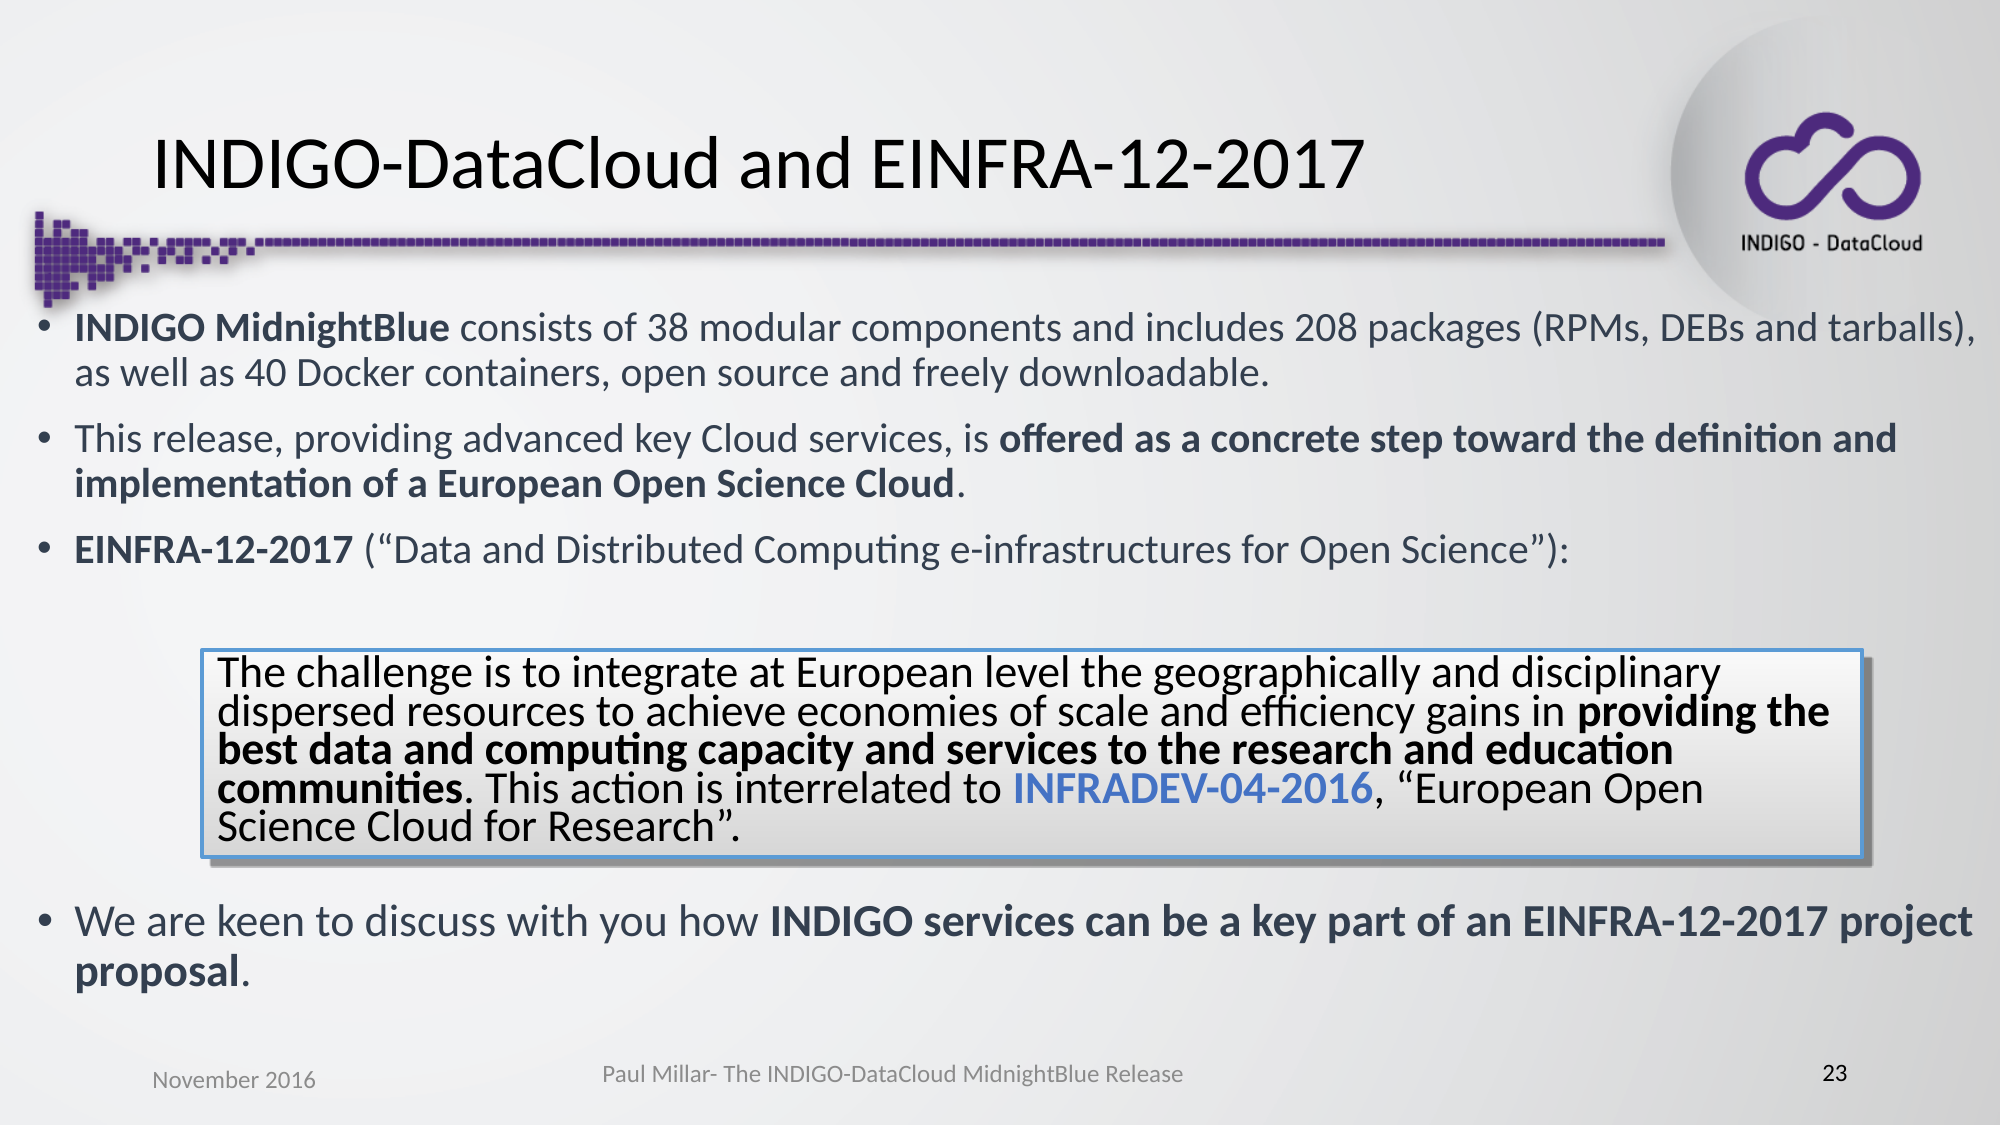

# INDIGO-DataCloud and EINFRA-12-2017
INDIGO MidnightBlue consists of 38 modular components and includes 208 packages (RPMs, DEBs and tarballs), as well as 40 Docker containers, open source and freely downloadable.
This release, providing advanced key Cloud services, is offered as a concrete step toward the definition and implementation of a European Open Science Cloud.
EINFRA-12-2017 (“Data and Distributed Computing e-infrastructures for Open Science”):
We are keen to discuss with you how INDIGO services can be a key part of an EINFRA-12-2017 project proposal.
The challenge is to integrate at European level the geographically and disciplinary dispersed resources to achieve economies of scale and efficiency gains in providing the best data and computing capacity and services to the research and education communities. This action is interrelated to INFRADEV-04-2016, “European Open Science Cloud for Research”.
Paul Millar- The INDIGO-DataCloud MidnightBlue Release
November 2016